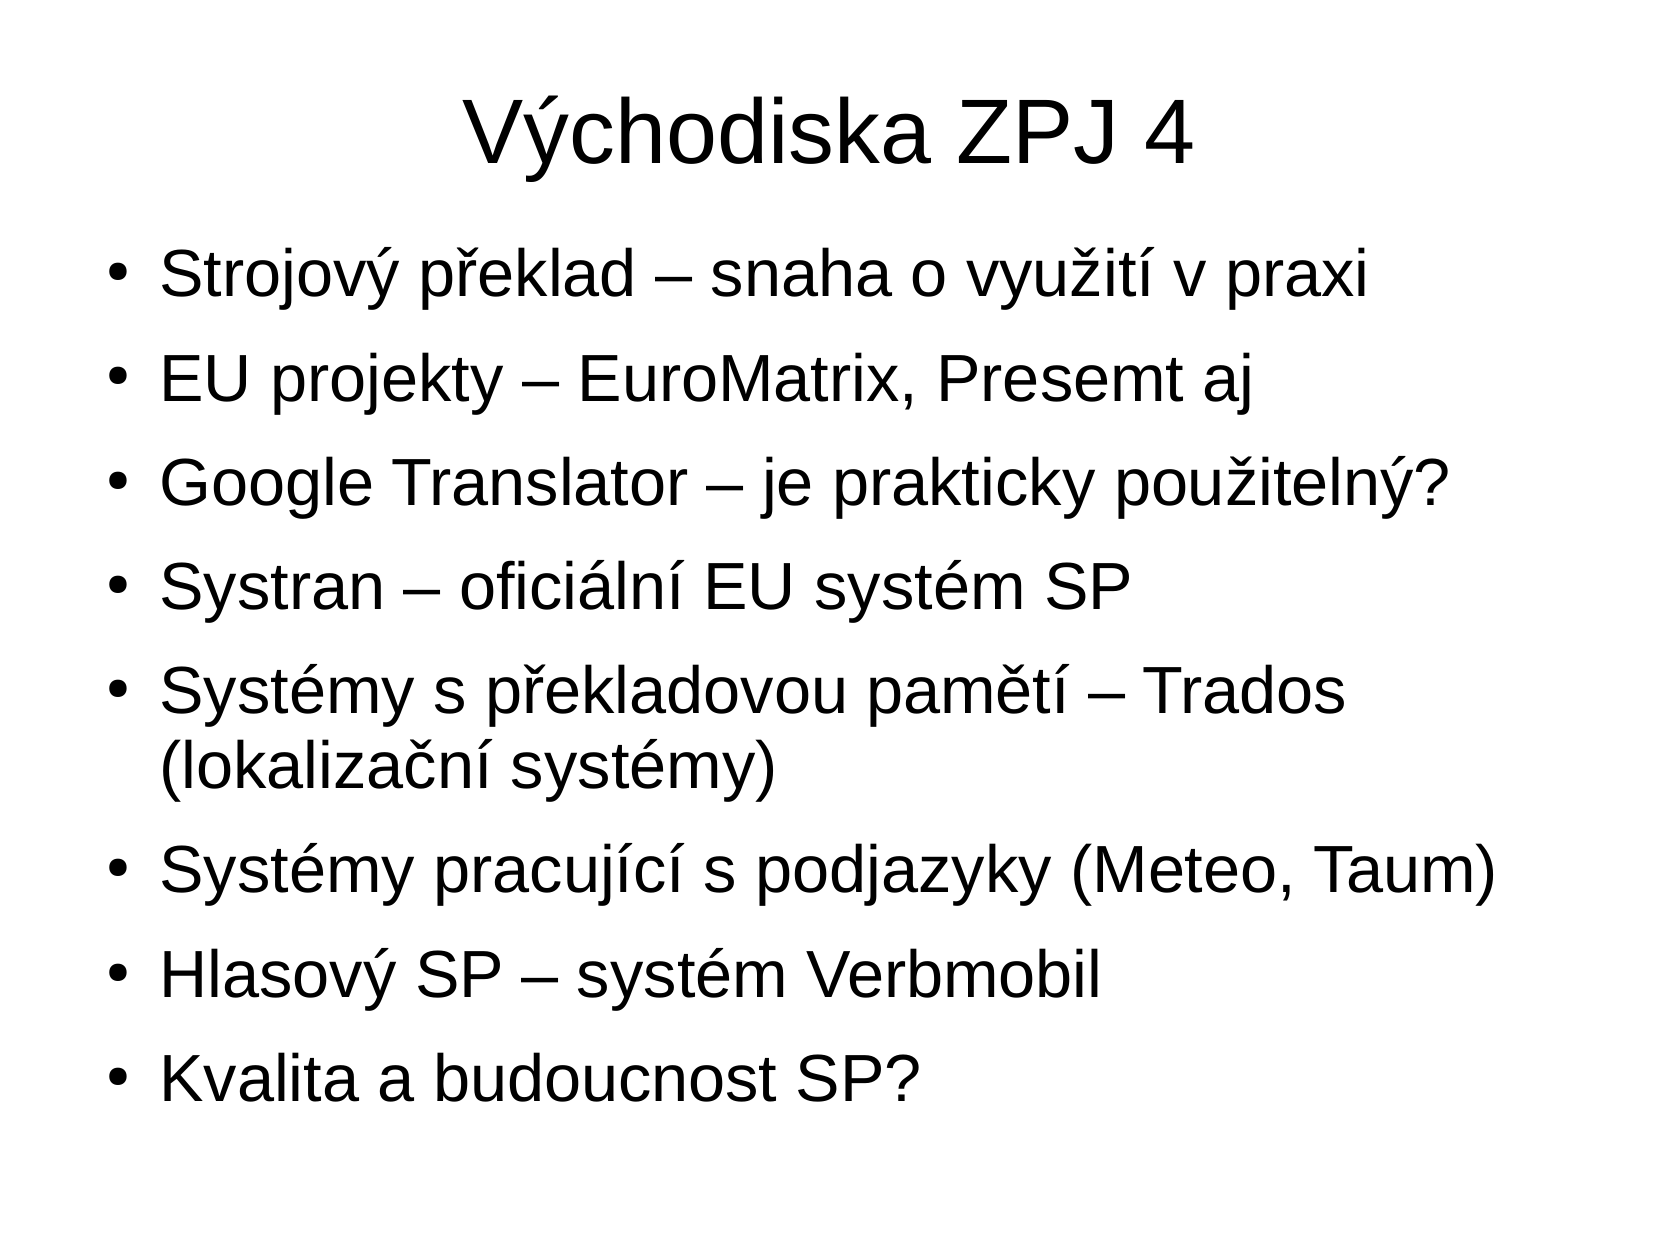

# Východiska ZPJ 4
Strojový překlad – snaha o využití v praxi
EU projekty – EuroMatrix, Presemt aj
Google Translator – je prakticky použitelný?
Systran – oficiální EU systém SP
Systémy s překladovou pamětí – Trados (lokalizační systémy)
Systémy pracující s podjazyky (Meteo, Taum)
Hlasový SP – systém Verbmobil
Kvalita a budoucnost SP?